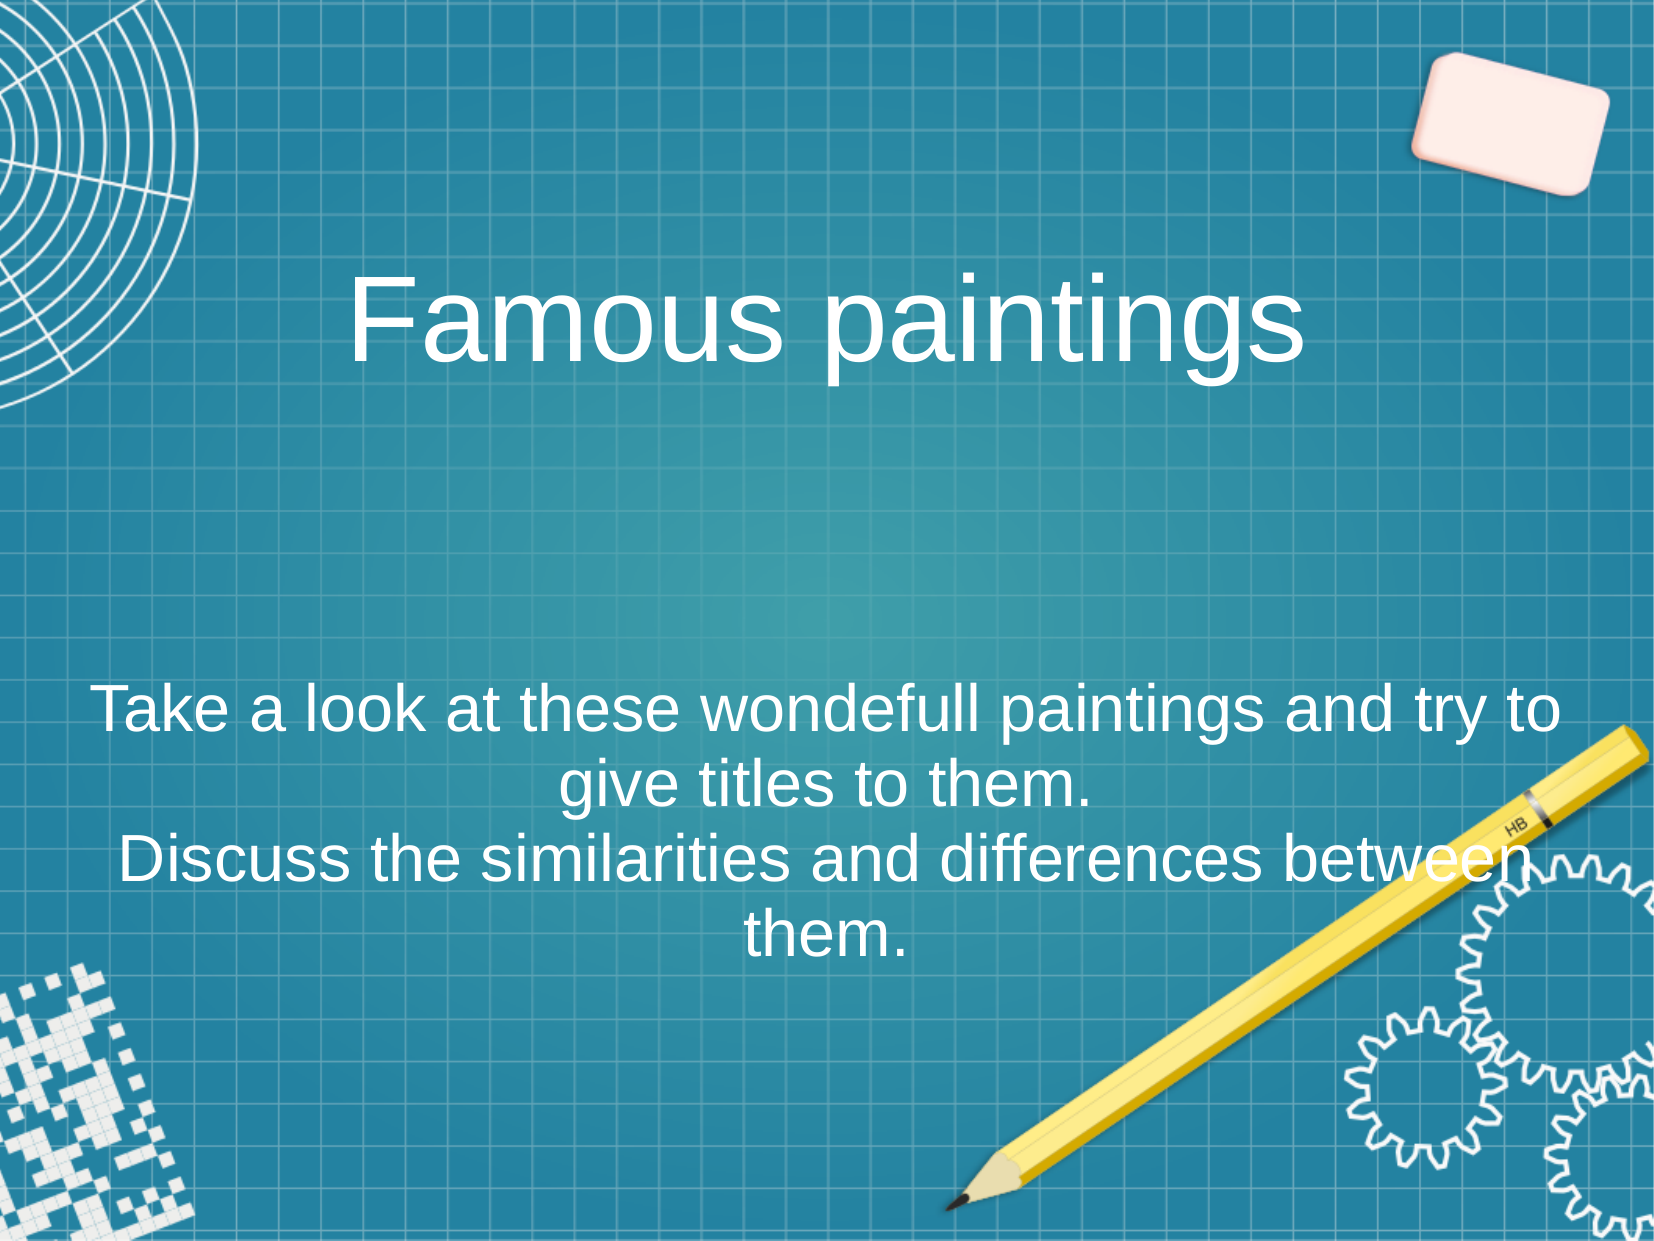

# Famous paintings
Take a look at these wondefull paintings and try to give titles to them.
Discuss the similarities and differences between them.